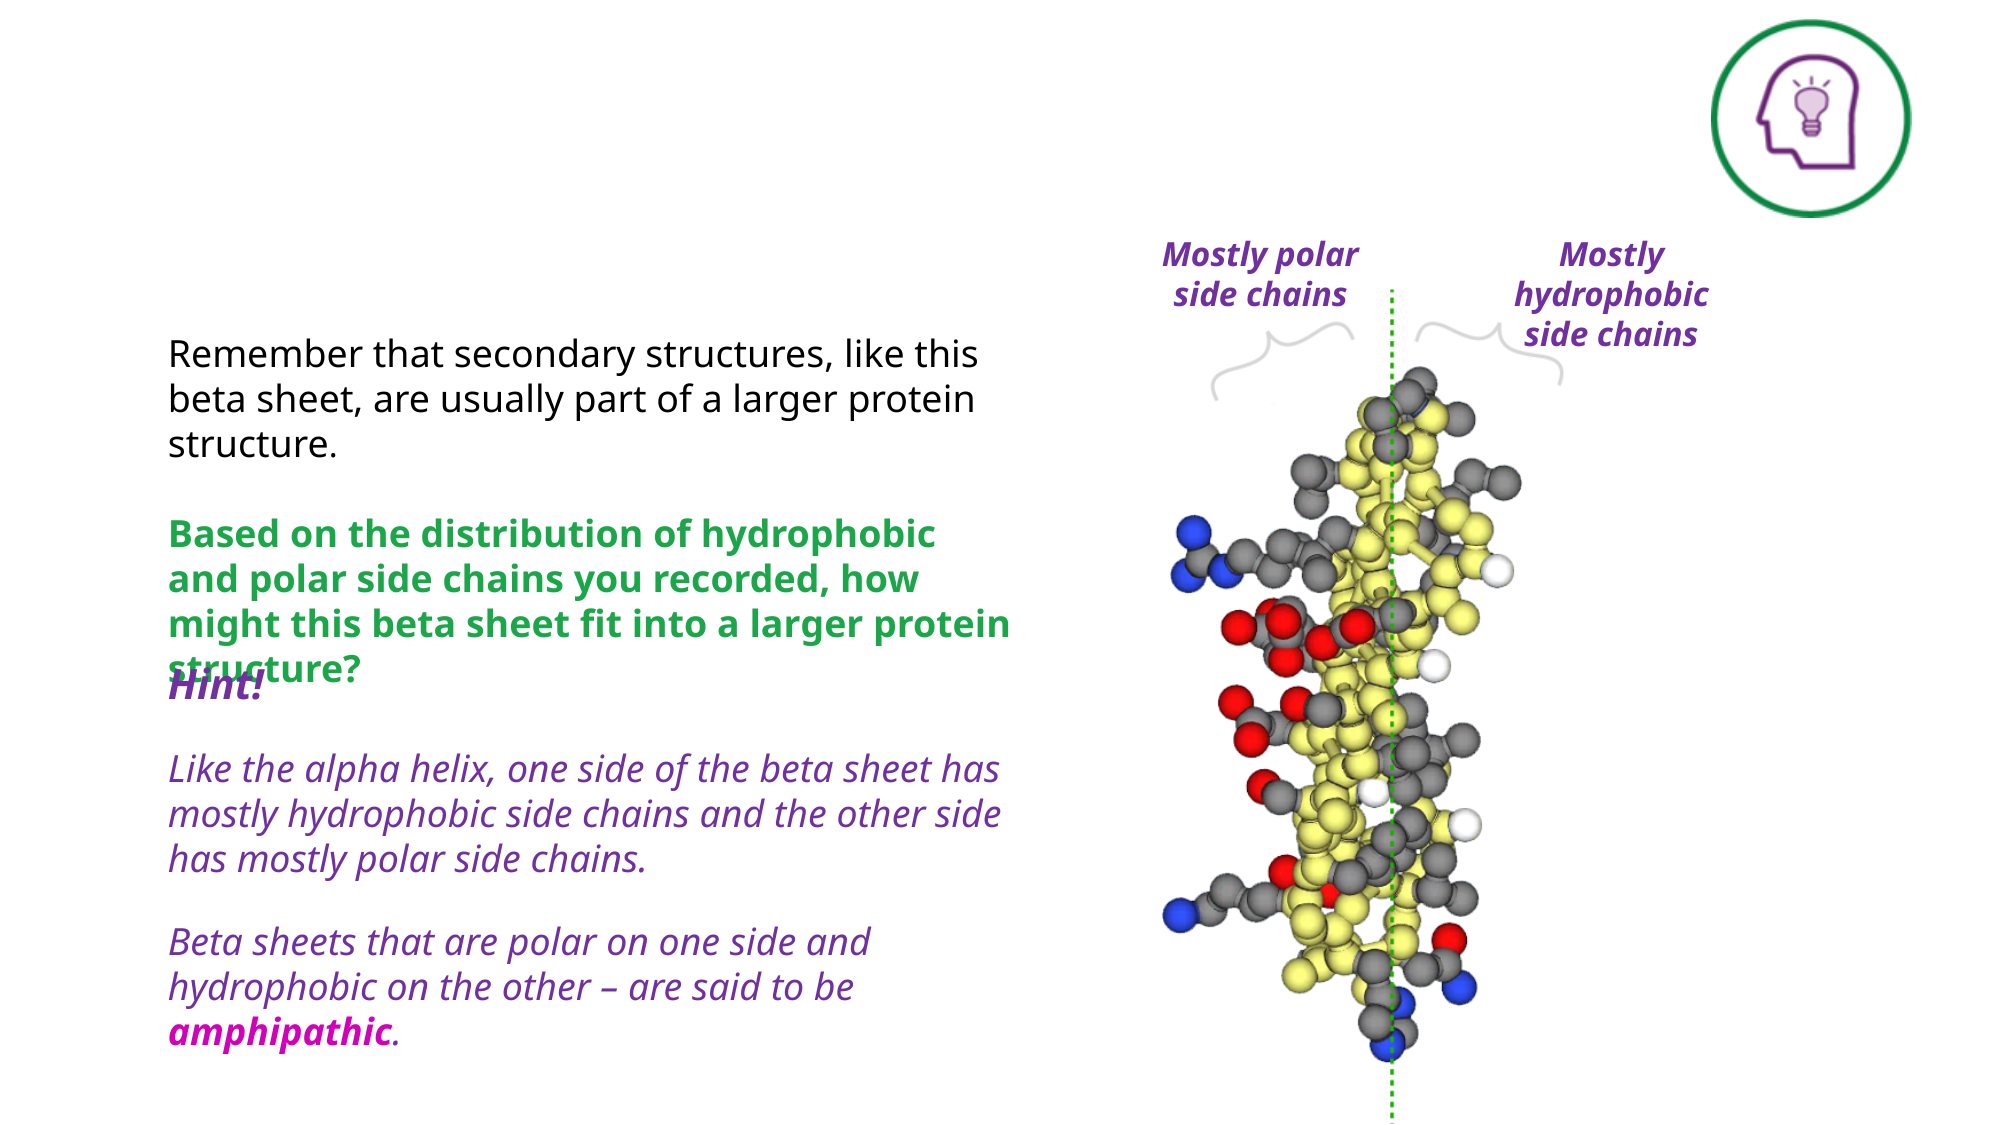

Beta Sheets in a Larger Protein Structure
Mostly polar
side chains
Mostly hydrophobic
side chains
Remember that secondary structures, like this beta sheet, are usually part of a larger protein structure.
Based on the distribution of hydrophobic and polar side chains you recorded, how might this beta sheet fit into a larger protein structure?
Hint!
Like the alpha helix, one side of the beta sheet has mostly hydrophobic side chains and the other side has mostly polar side chains.
Beta sheets that are polar on one side and hydrophobic on the other – are said to be amphipathic.